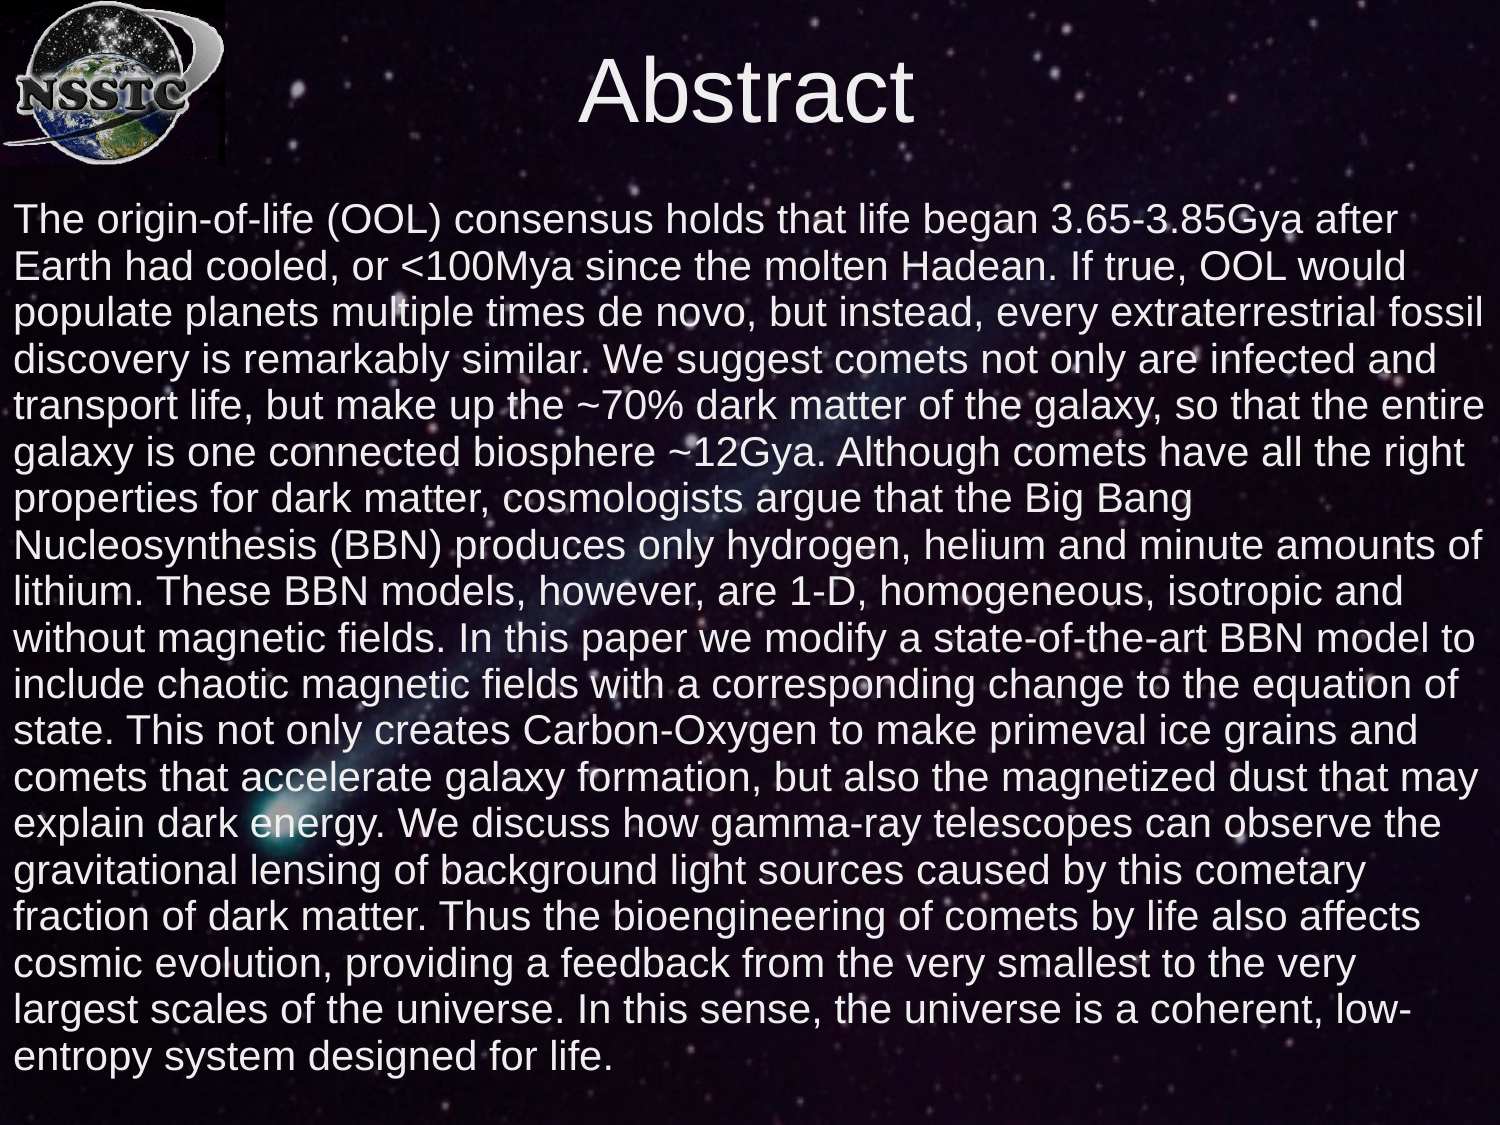

# Abstract
The origin-of-life (OOL) consensus holds that life began 3.65-3.85Gya after Earth had cooled, or <100Mya since the molten Hadean. If true, OOL would populate planets multiple times de novo, but instead, every extraterrestrial fossil discovery is remarkably similar. We suggest comets not only are infected and transport life, but make up the ~70% dark matter of the galaxy, so that the entire galaxy is one connected biosphere ~12Gya. Although comets have all the right properties for dark matter, cosmologists argue that the Big Bang Nucleosynthesis (BBN) produces only hydrogen, helium and minute amounts of lithium. These BBN models, however, are 1-D, homogeneous, isotropic and without magnetic fields. In this paper we modify a state-of-the-art BBN model to include chaotic magnetic fields with a corresponding change to the equation of state. This not only creates Carbon-Oxygen to make primeval ice grains and comets that accelerate galaxy formation, but also the magnetized dust that may explain dark energy. We discuss how gamma-ray telescopes can observe the gravitational lensing of background light sources caused by this cometary fraction of dark matter. Thus the bioengineering of comets by life also affects cosmic evolution, providing a feedback from the very smallest to the very largest scales of the universe. In this sense, the universe is a coherent, low-entropy system designed for life.